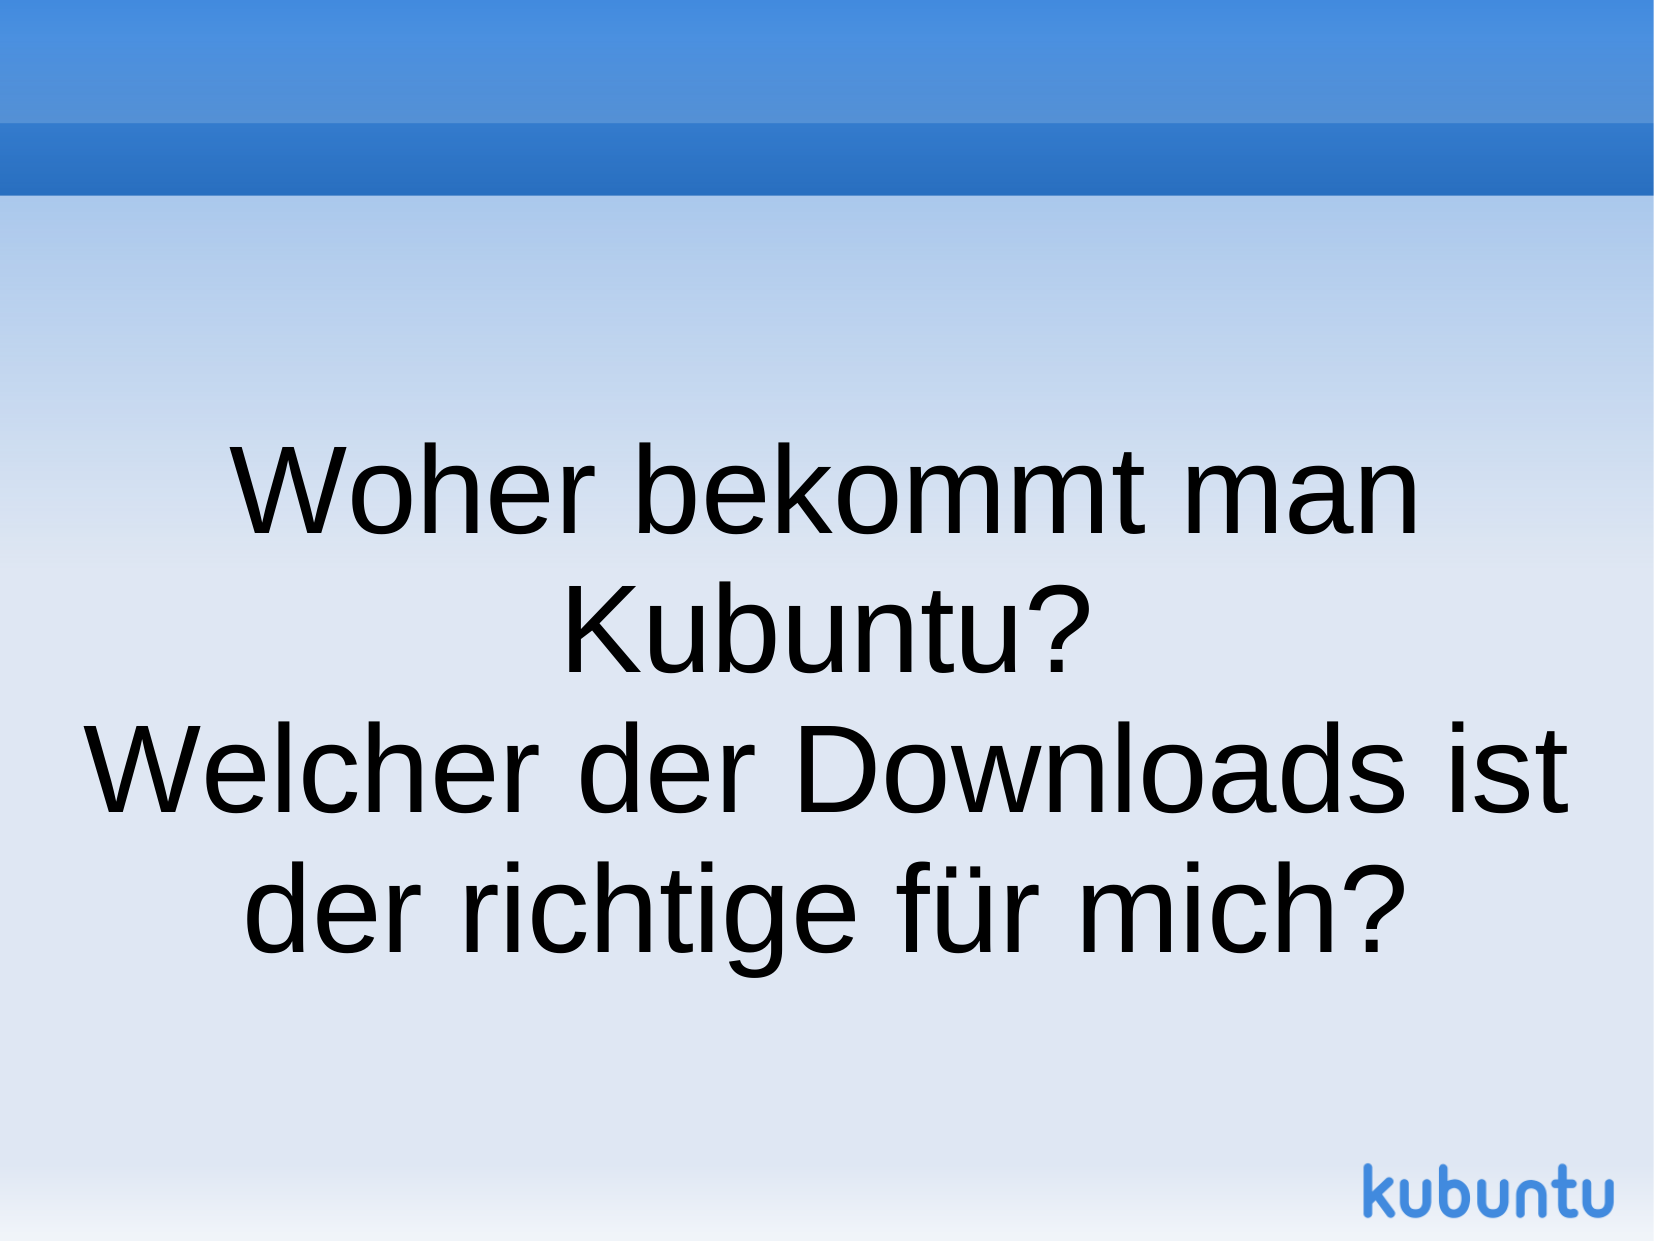

#
Woher bekommt man Kubuntu?
Welcher der Downloads ist der richtige für mich?